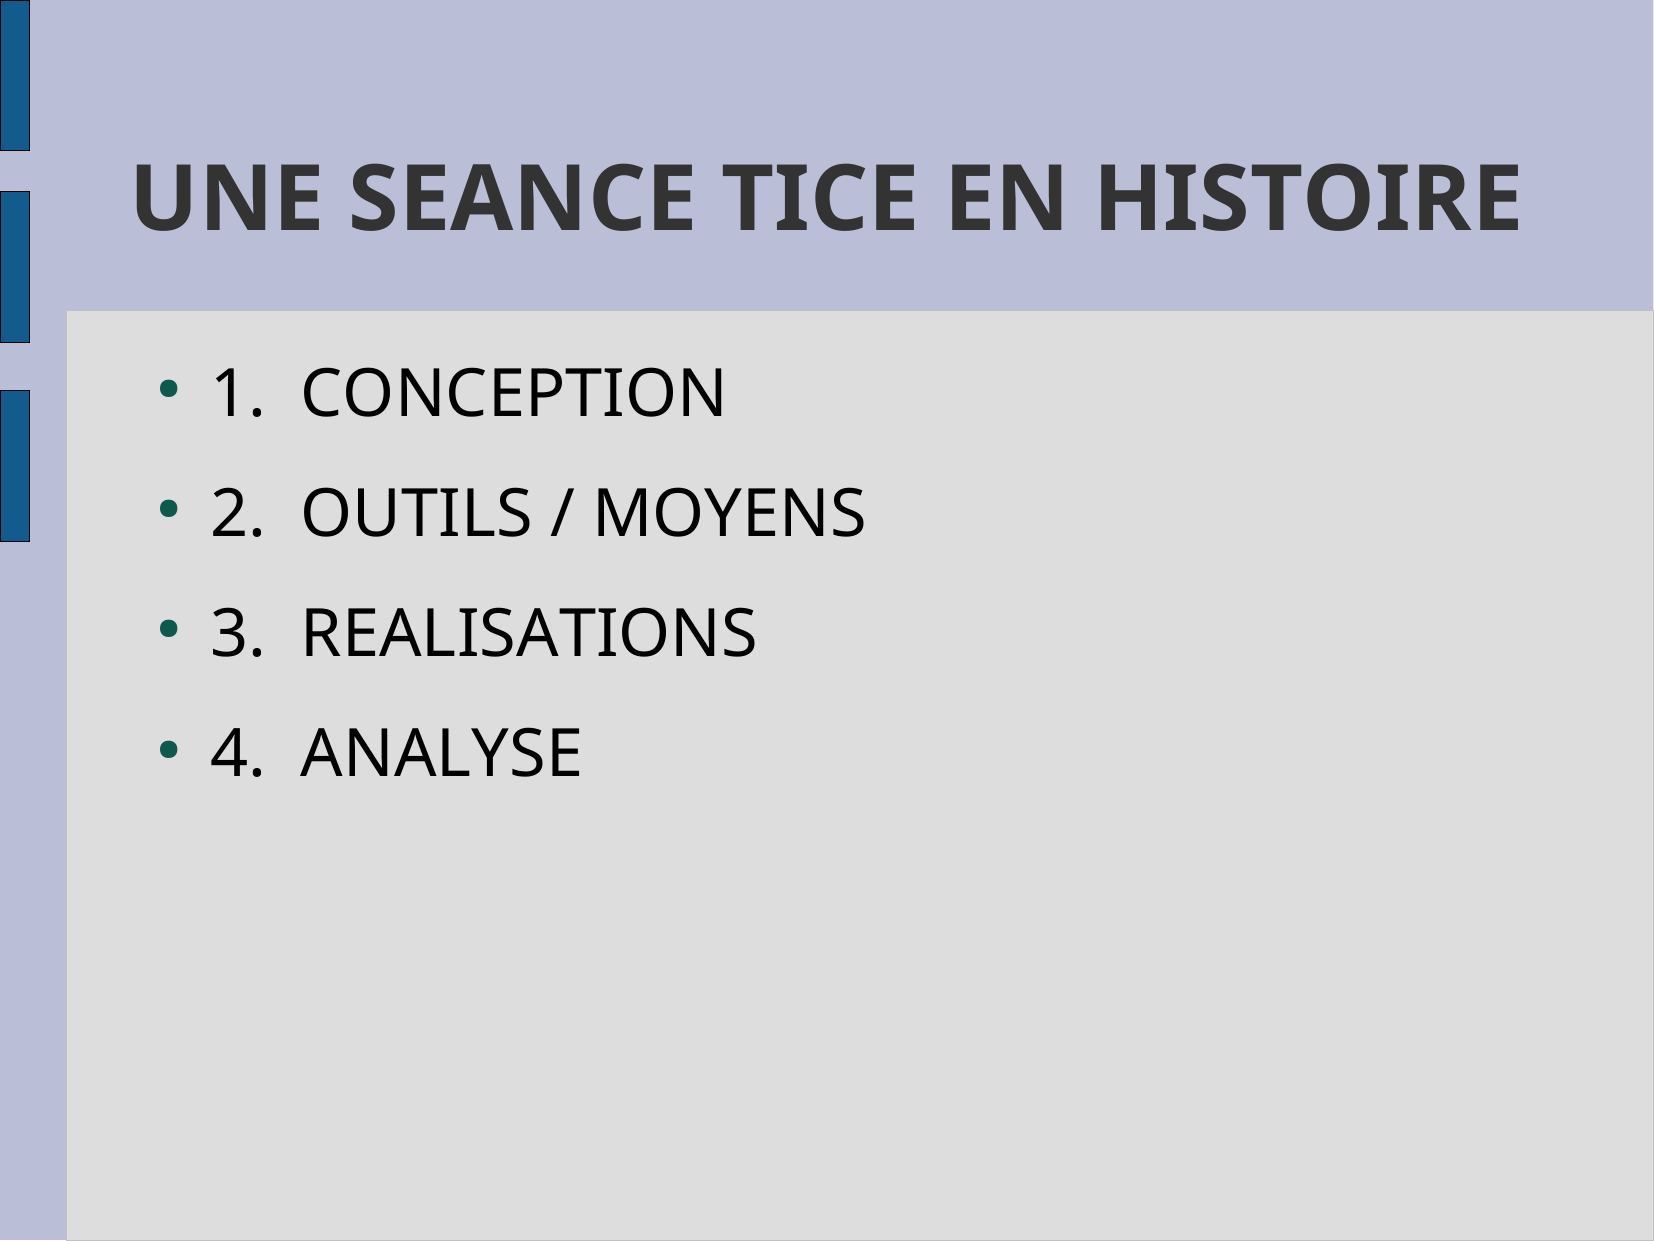

# UNE SEANCE TICE EN HISTOIRE
1. CONCEPTION
2. OUTILS / MOYENS
3. REALISATIONS
4. ANALYSE